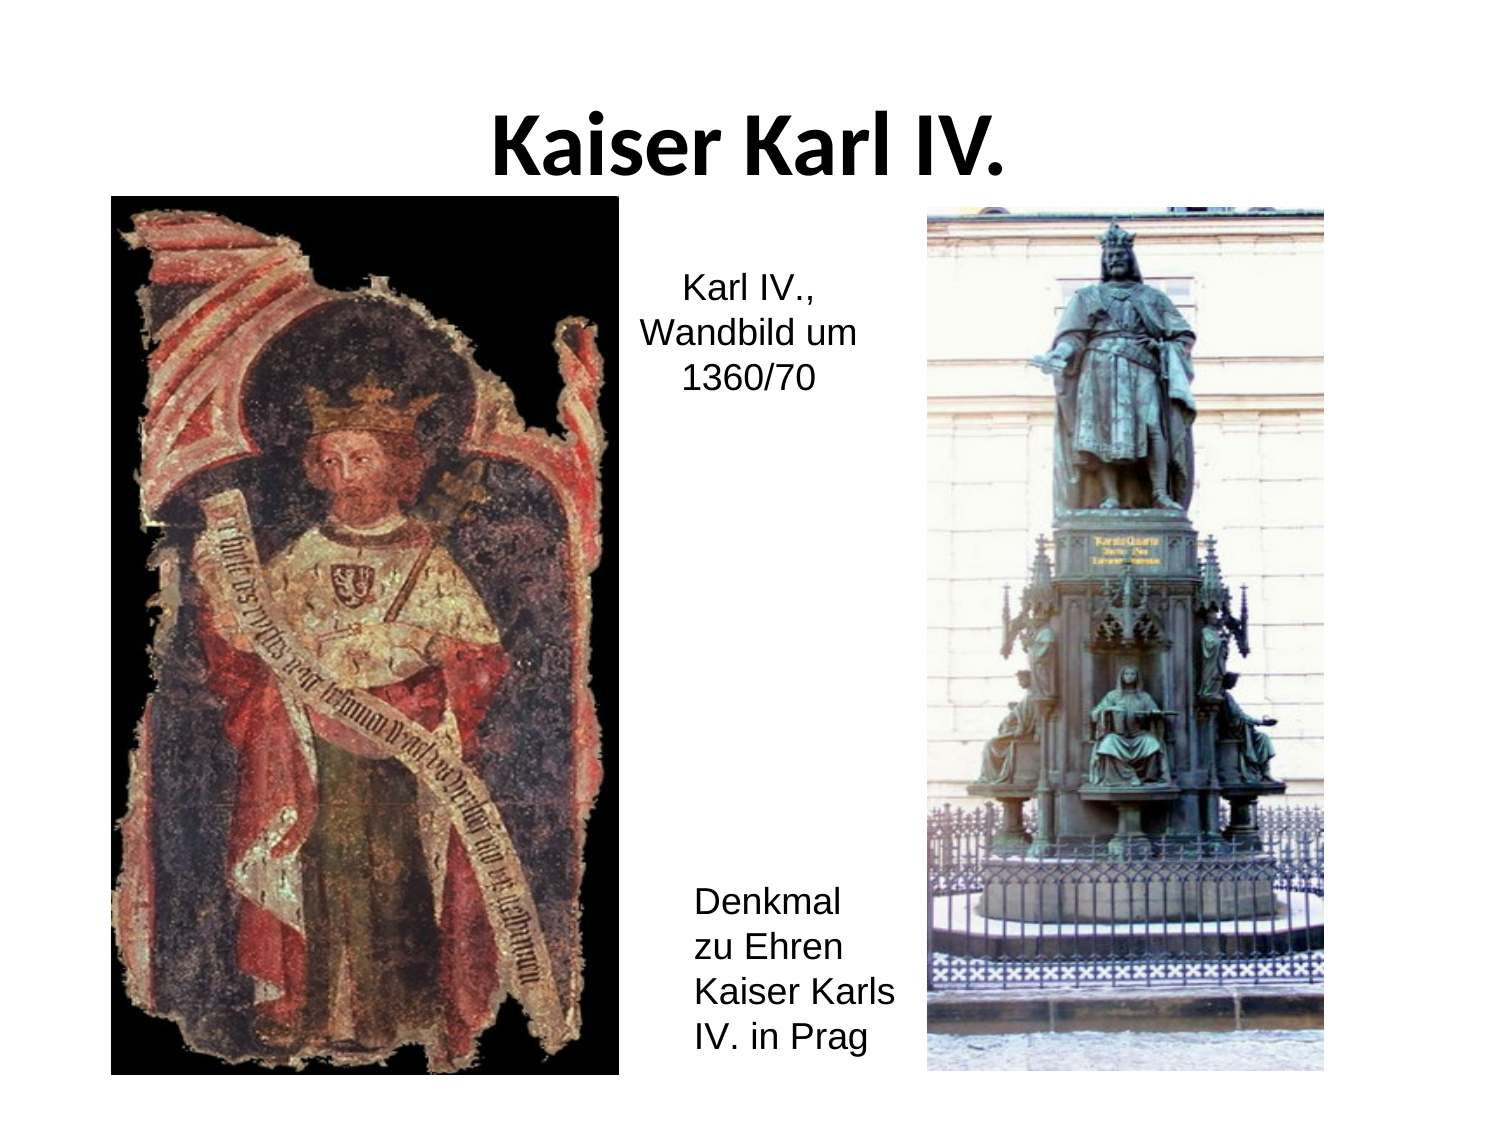

# Kaiser Karl IV.
Karl IV., Wandbild um 1360/70
Denkmal
zu Ehren Kaiser Karls IV. in Prag